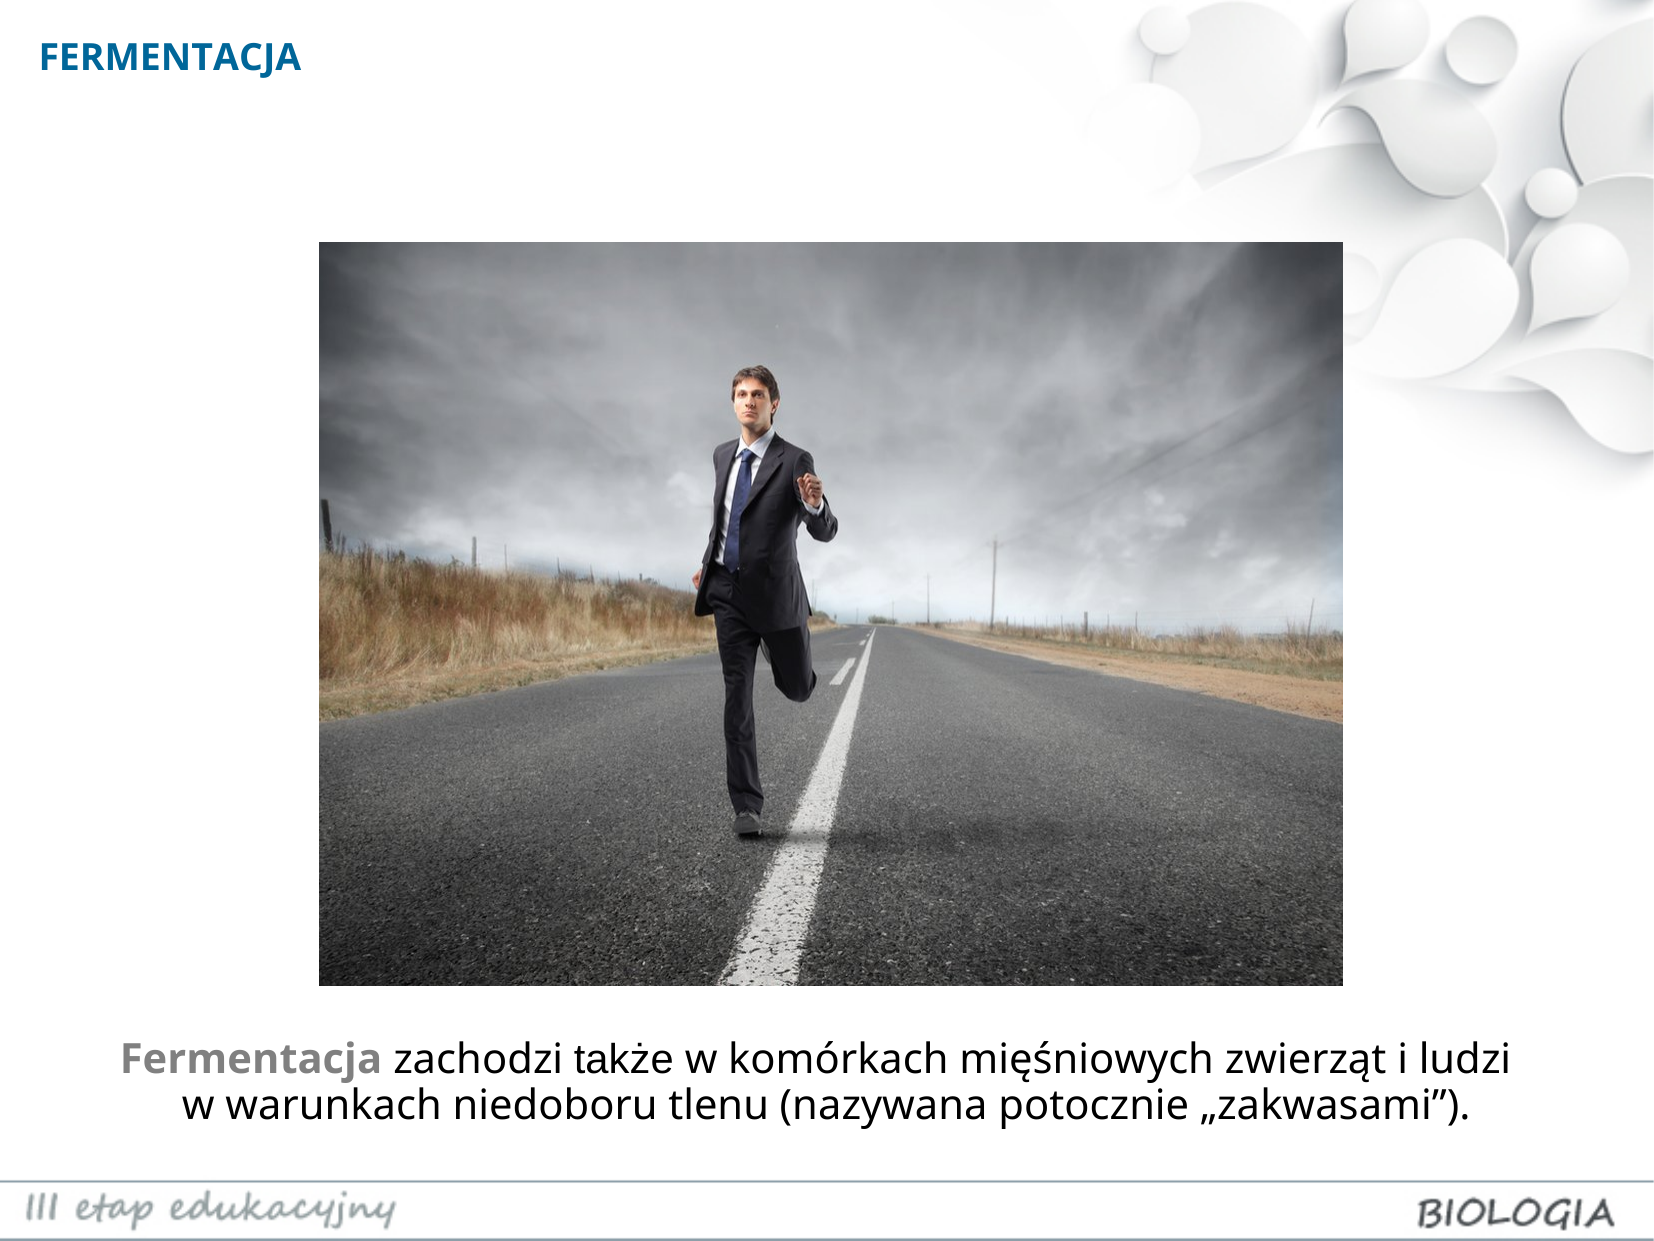

FERMENTACJA
# Fermentacja zachodzi także w komórkach mięśniowych zwierząt i ludzi w warunkach niedoboru tlenu (nazywana potocznie „zakwasami”).